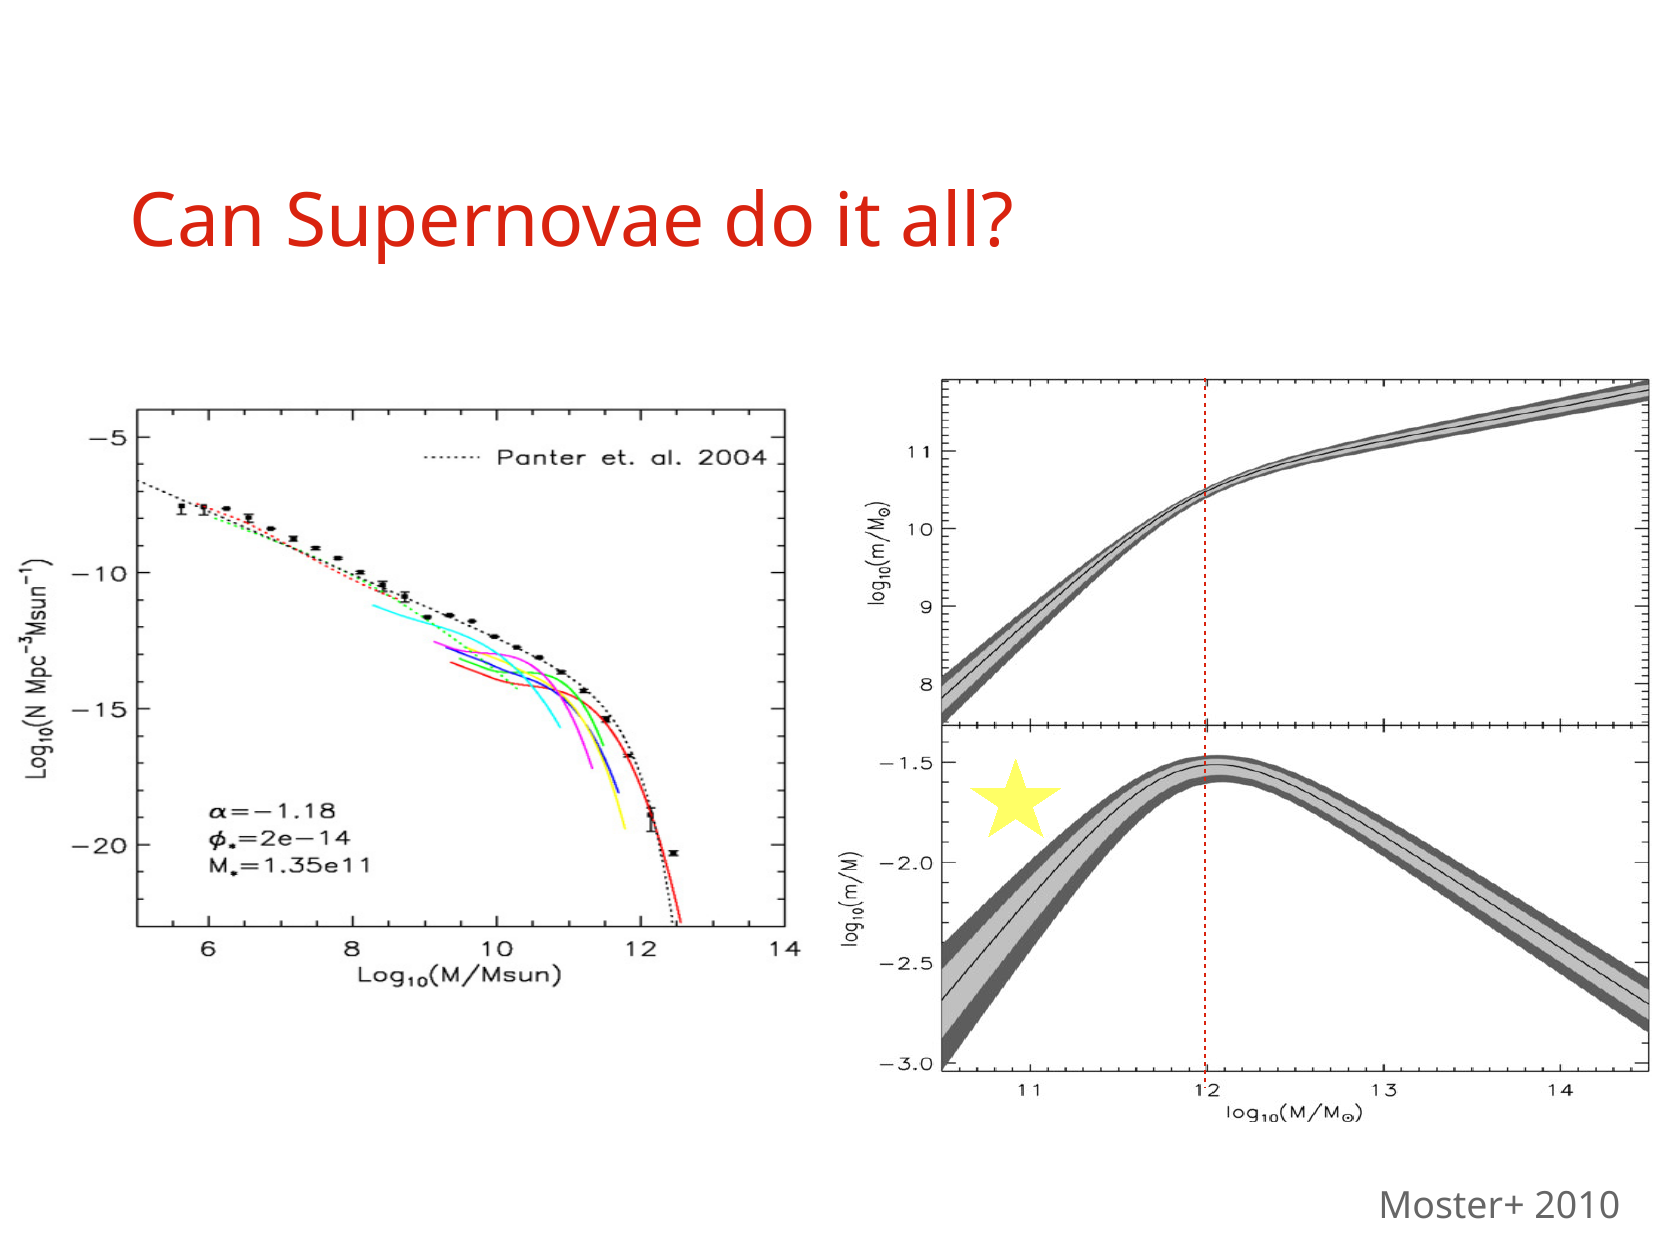

# Can Supernovae do it all?
Moster+ 2010